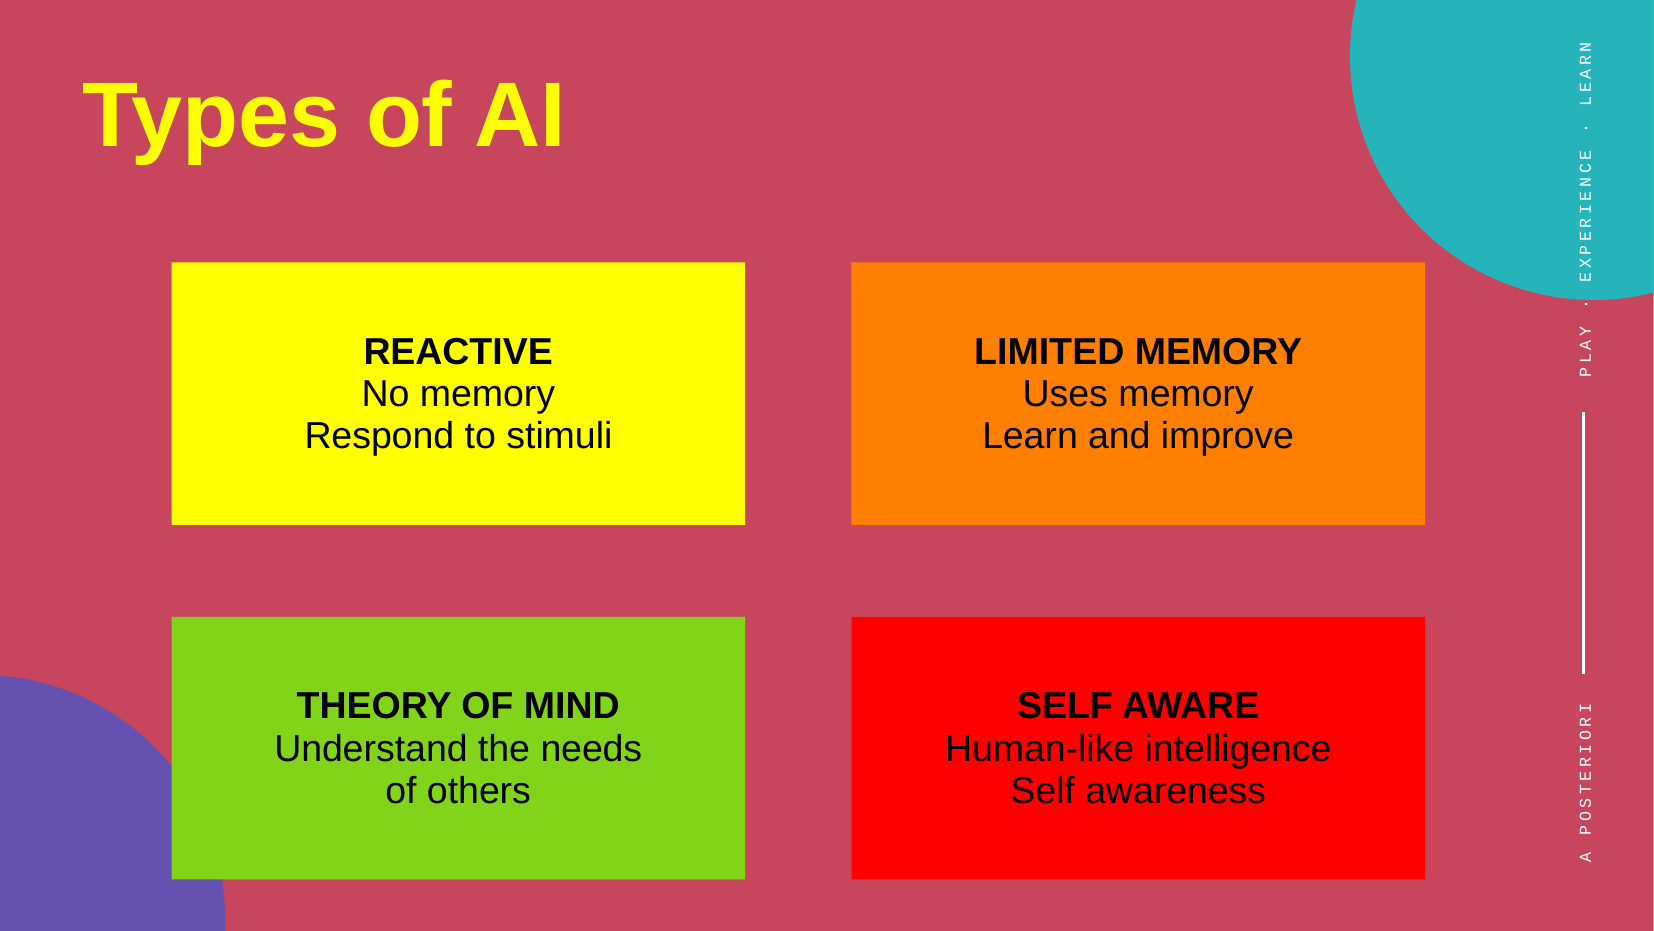

# Types of AI
REACTIVE
No memory
Respond to stimuli
LIMITED MEMORY
Uses memory
Learn and improve
THEORY OF MIND
Understand the needs
of others
SELF AWARE
Human-like intelligence
Self awareness